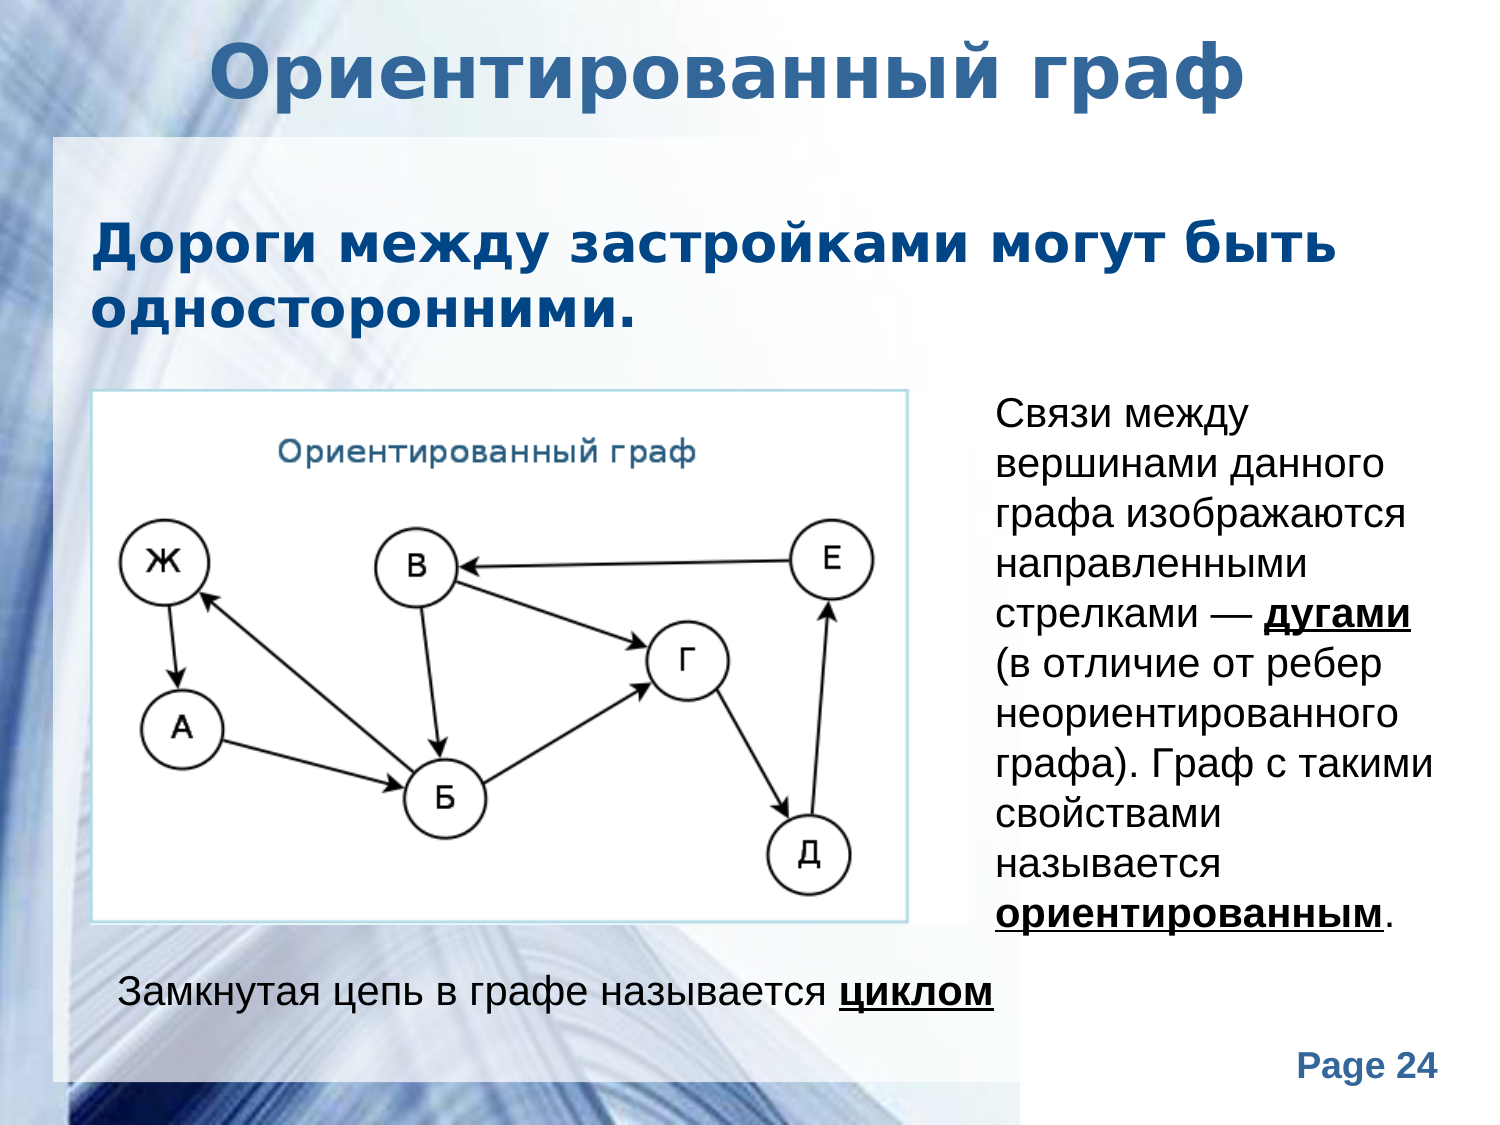

Ориентированный граф
Дороги между застройками могут быть односторонними.
Связи между вершинами данного графа изображаются направленными стрелками — дугами (в отличие от ребер неориентированного графа). Граф с такими свойствами называется ориентированным.
Замкнутая цепь в графе называется циклом